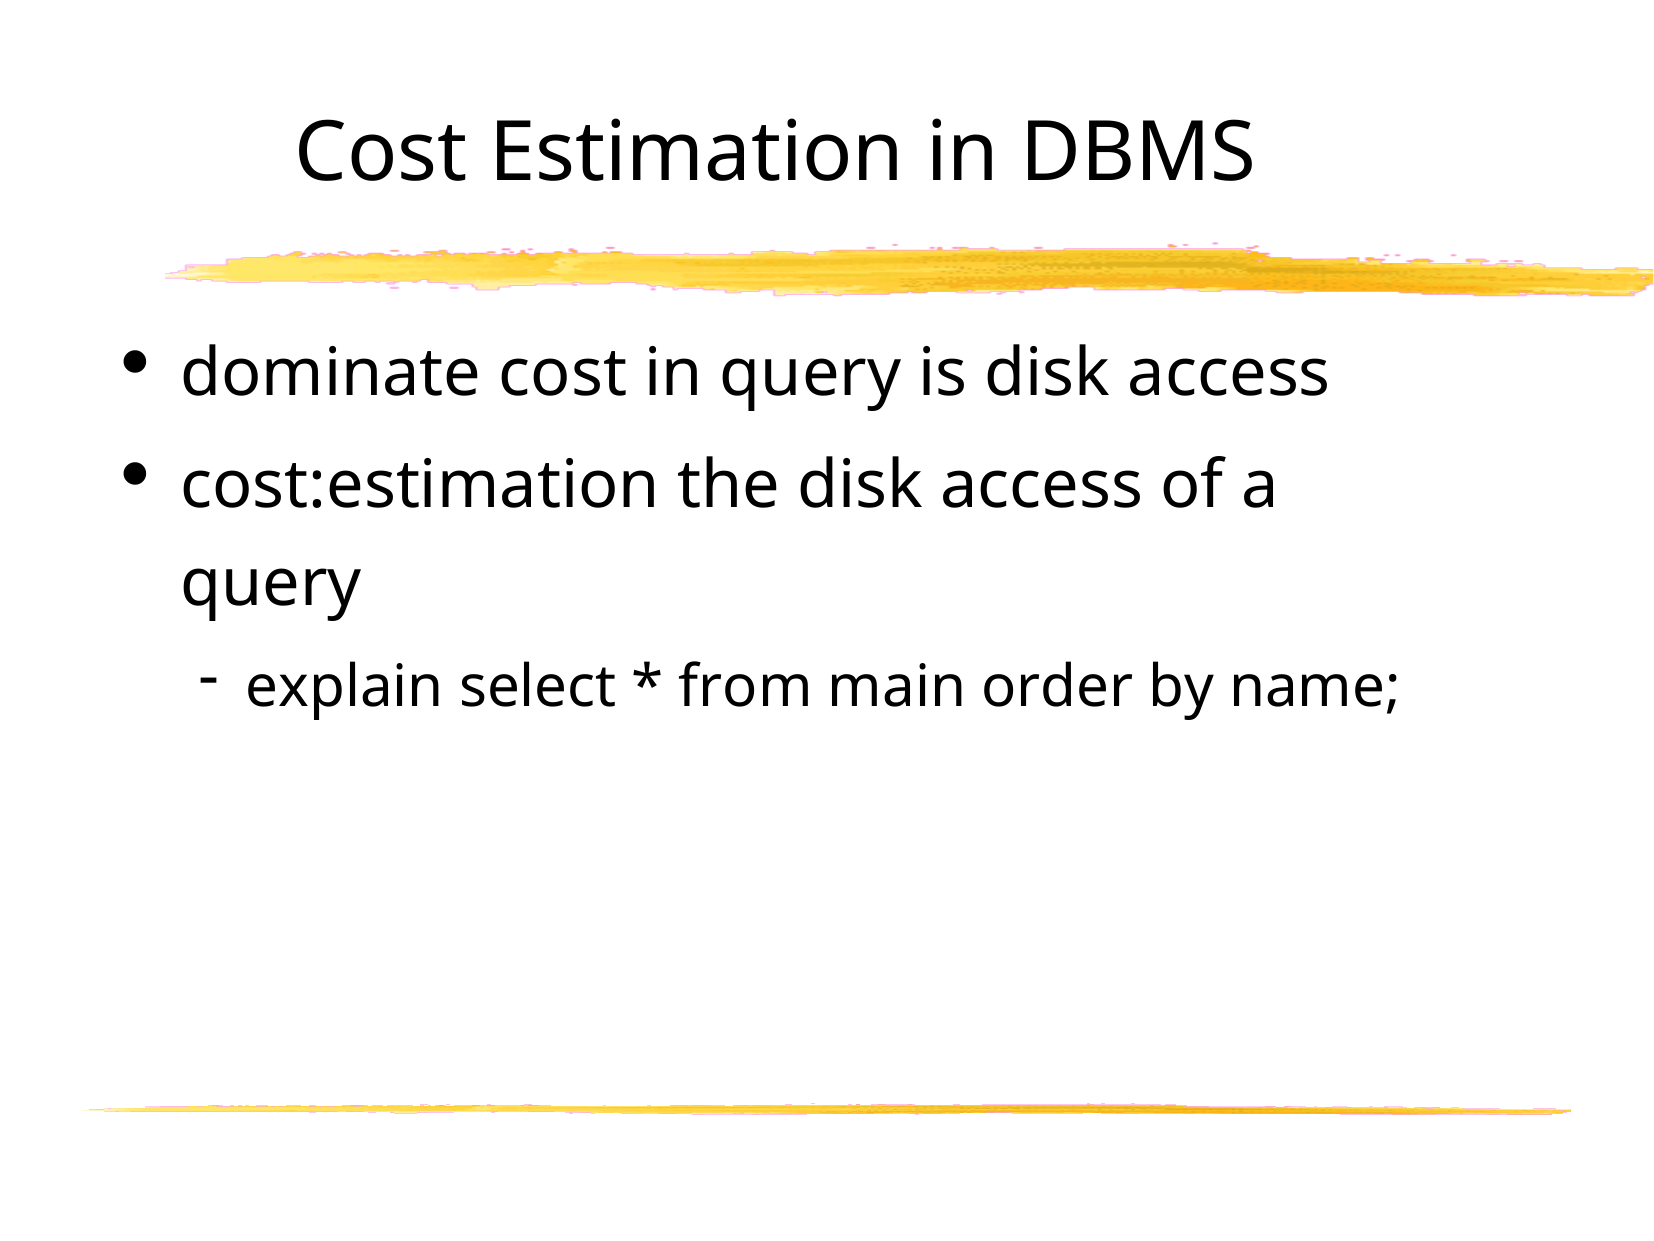

# Cost Estimation in DBMS
dominate cost in query is disk access
cost:estimation the disk access of a
query
explain select * from main order by name;